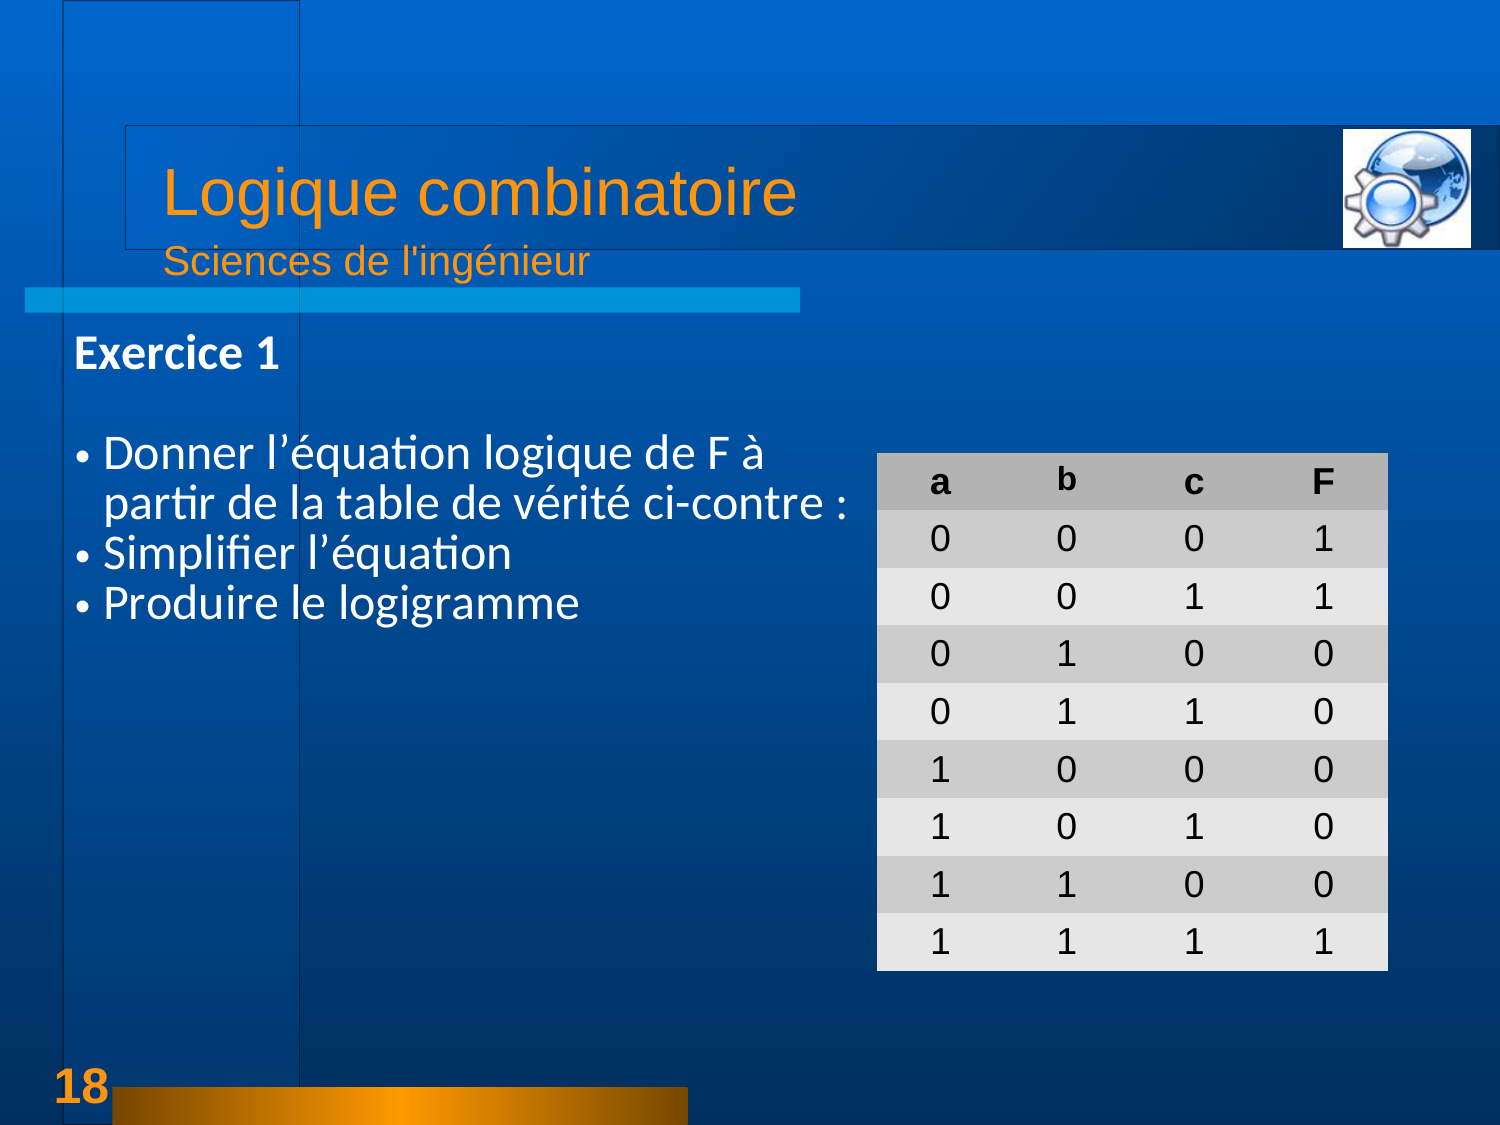

Exercice 1
Donner l’équation logique de F à partir de la table de vérité ci-contre :
Simplifier l’équation
Produire le logigramme
| a | b | c | F |
| --- | --- | --- | --- |
| 0 | 0 | 0 | 1 |
| 0 | 0 | 1 | 1 |
| 0 | 1 | 0 | 0 |
| 0 | 1 | 1 | 0 |
| 1 | 0 | 0 | 0 |
| 1 | 0 | 1 | 0 |
| 1 | 1 | 0 | 0 |
| 1 | 1 | 1 | 1 |